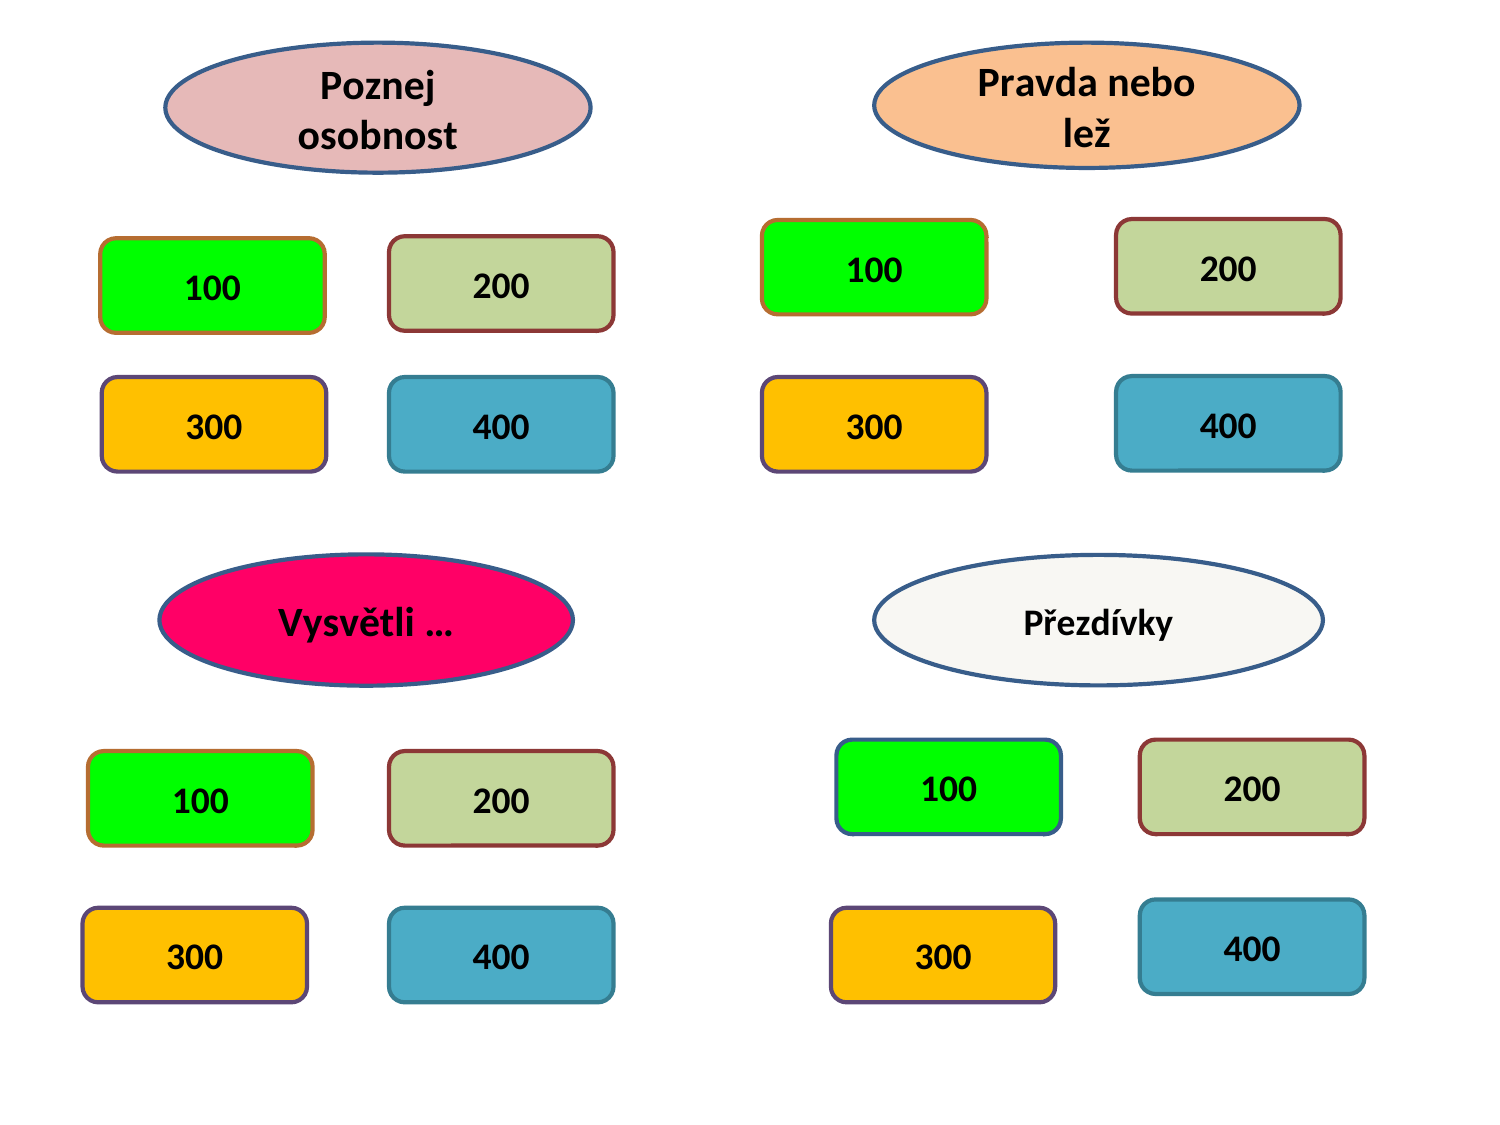

Poznej osobnost
Pravda nebo lež
200
100
200
100
400
300
400
300
Vysvětli …
Přezdívky
100
200
100
200
400
300
400
300